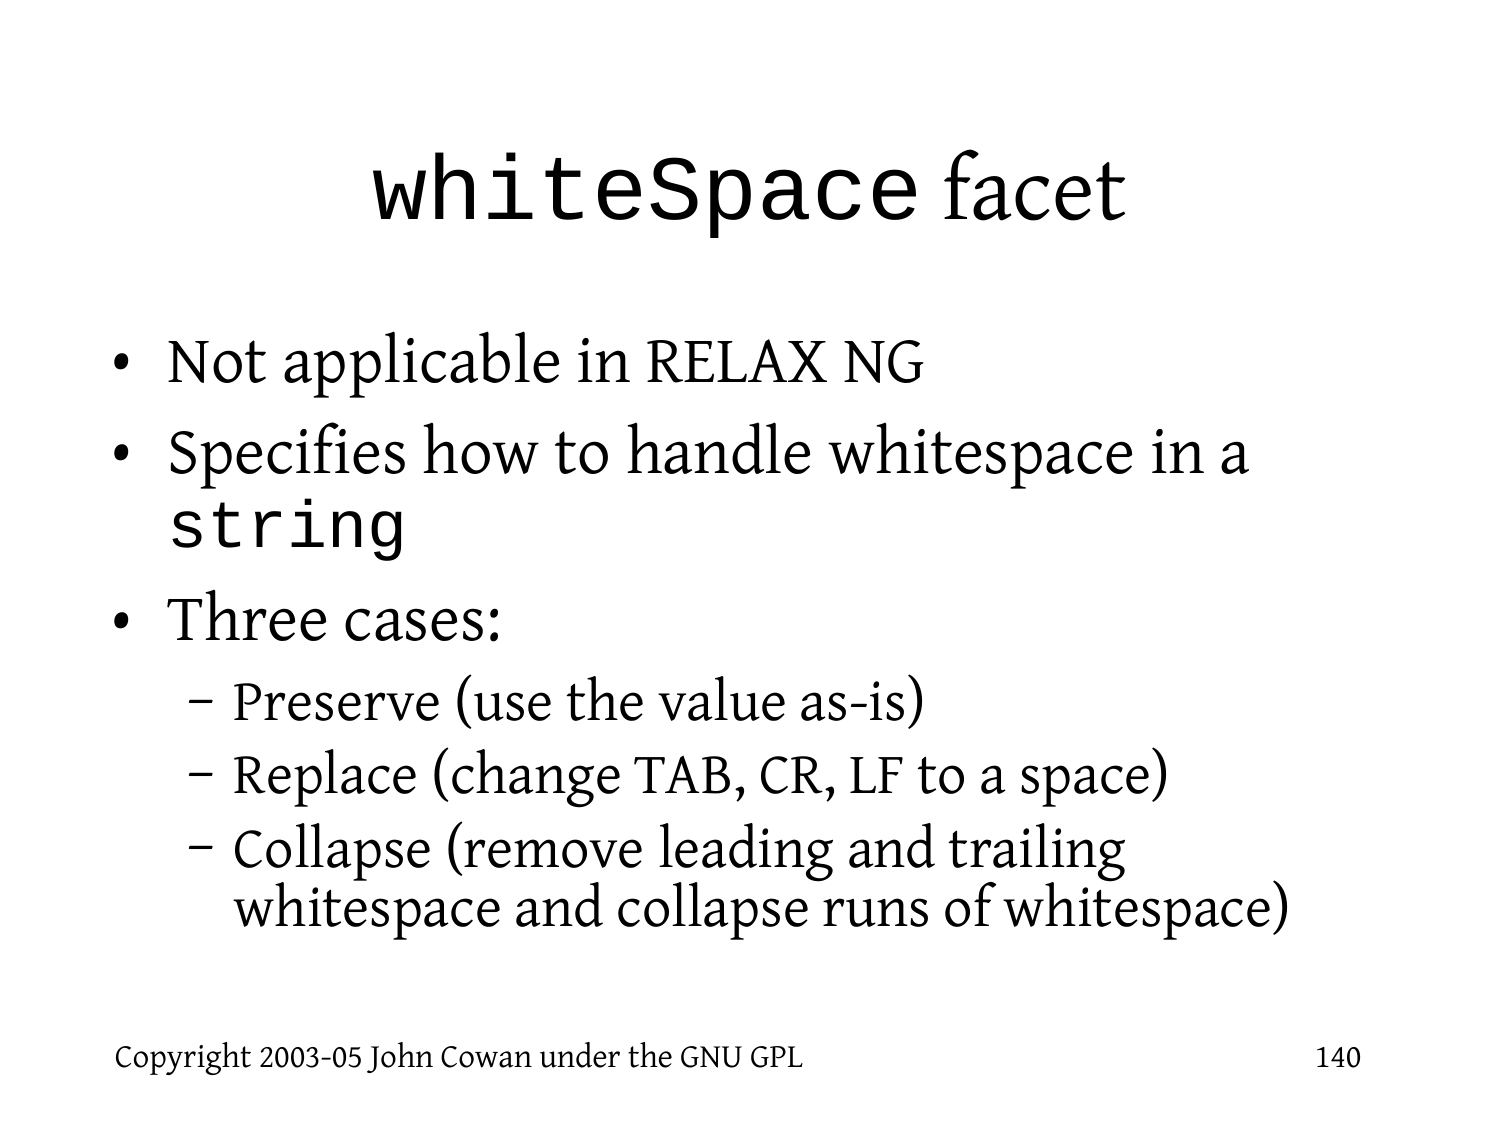

# whiteSpace facet
Not applicable in RELAX NG
Specifies how to handle whitespace in a string
Three cases:
Preserve (use the value as-is)
Replace (change TAB, CR, LF to a space)
Collapse (remove leading and trailing whitespace and collapse runs of whitespace)